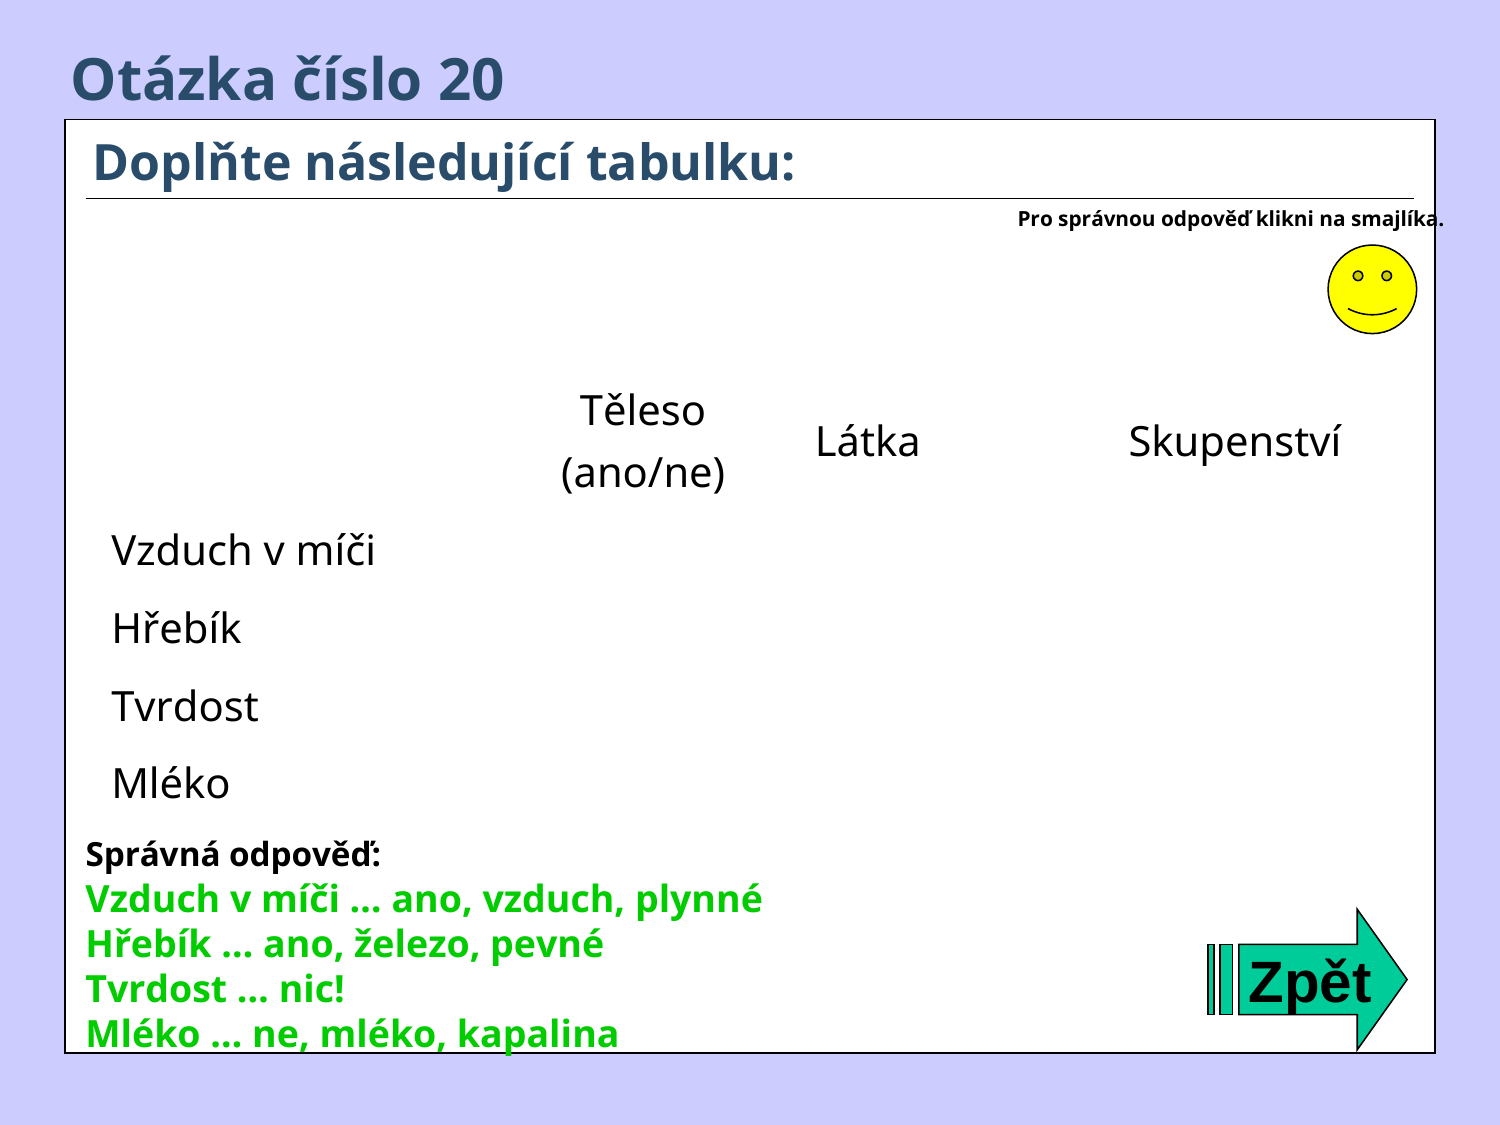

Otázka číslo 20
Doplňte následující tabulku:
Pro správnou odpověď klikni na smajlíka.
| | Těleso (ano/ne) | Látka | Skupenství |
| --- | --- | --- | --- |
| Vzduch v míči | | | |
| Hřebík | | | |
| Tvrdost | | | |
| Mléko | | | |
Správná odpověď:
Zpět
Vzduch v míči … ano, vzduch, plynné
Hřebík … ano, železo, pevné
Tvrdost … nic!
Mléko … ne, mléko, kapalina